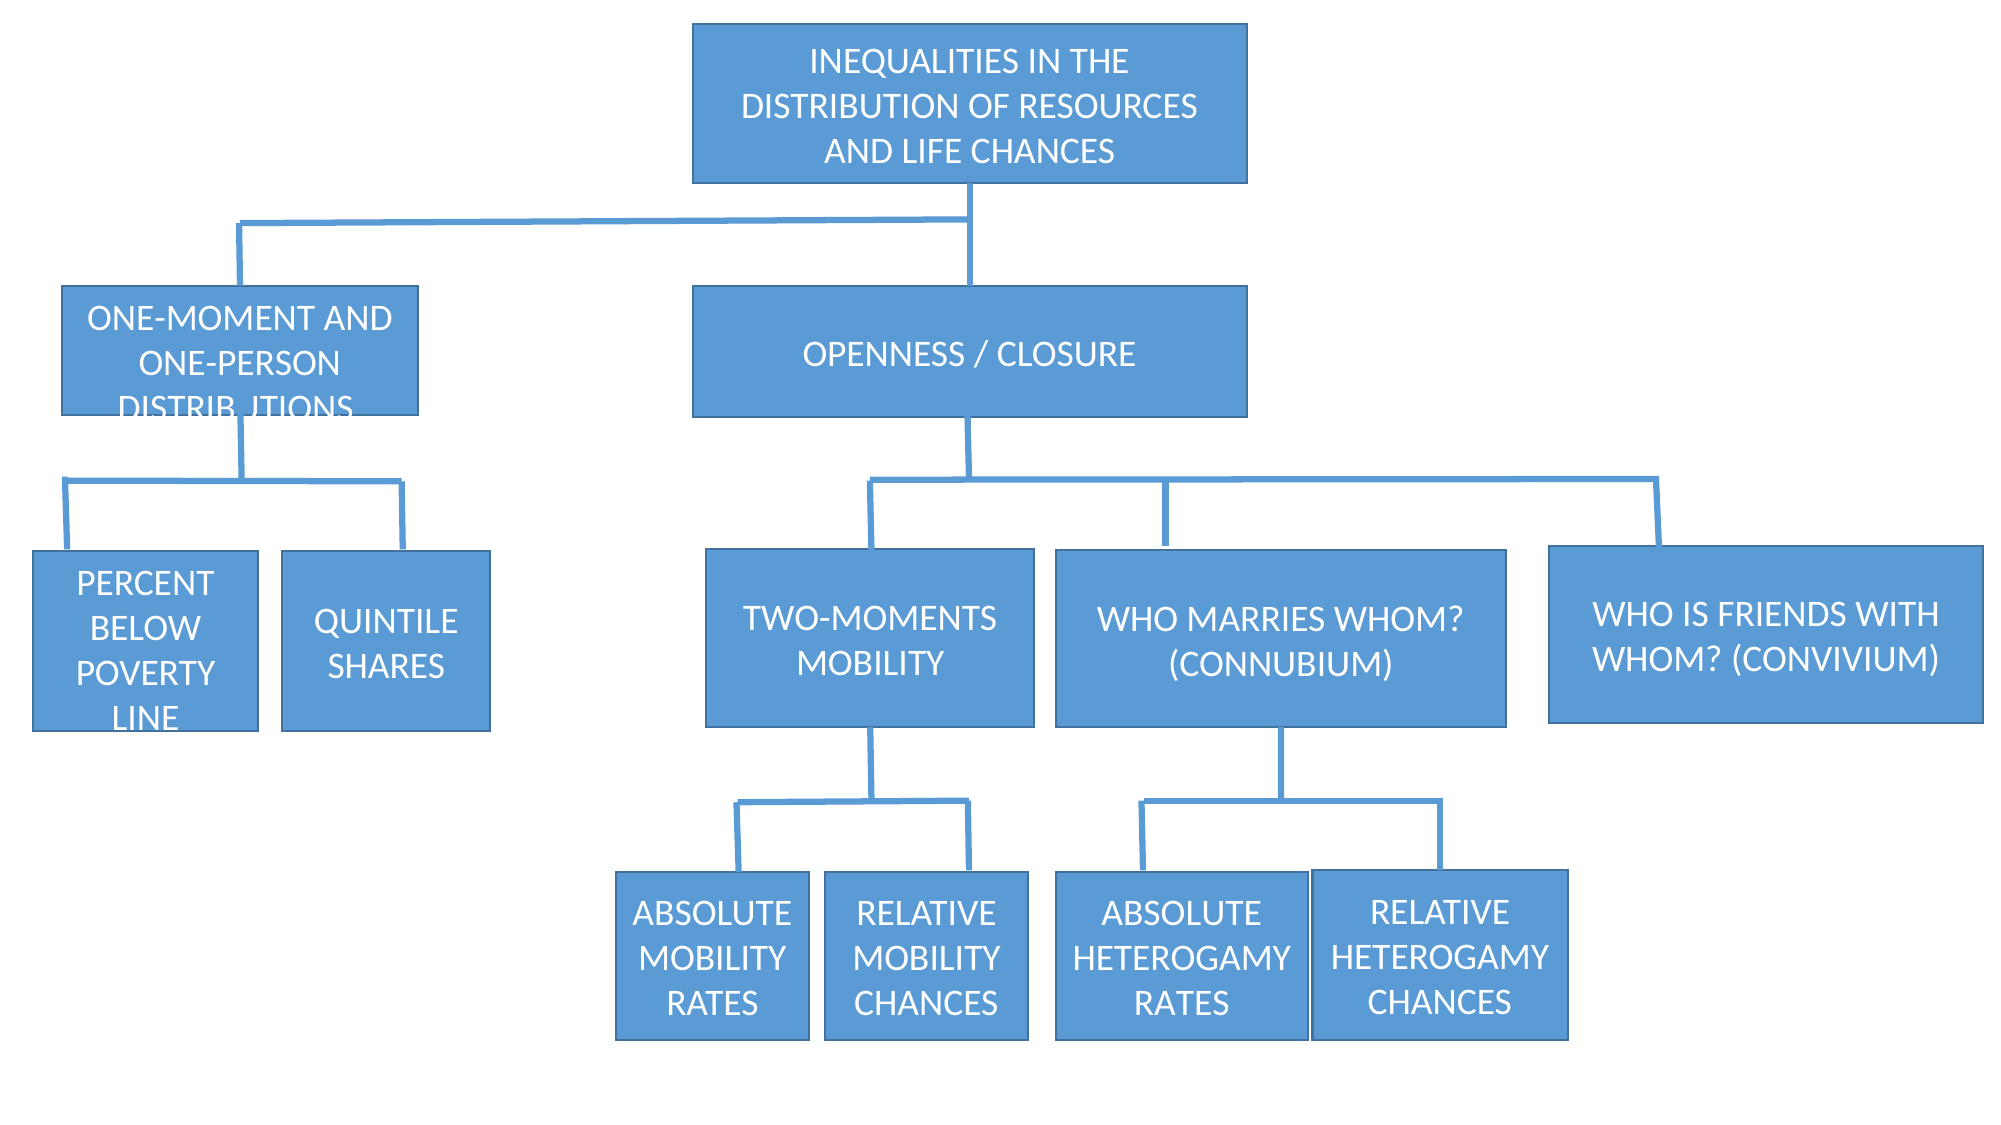

INEQUALITIES IN THE DISTRIBUTION OF RESOURCES AND LIFE CHANCES
ONE-MOMENT AND ONE-PERSON DISTRIBUTIONS
OPENNESS / CLOSURE
WHO IS FRIENDS WITH WHOM? (CONVIVIUM)
TWO-MOMENTS MOBILITY
WHO MARRIES WHOM? (CONNUBIUM)
PERCENT BELOW POVERTY LINE
QUINTILE SHARES
RELATIVE HETEROGAMY CHANCES
ABSOLUTE MOBILITY RATES
RELATIVE MOBILITY CHANCES
ABSOLUTE HETEROGAMY RATES